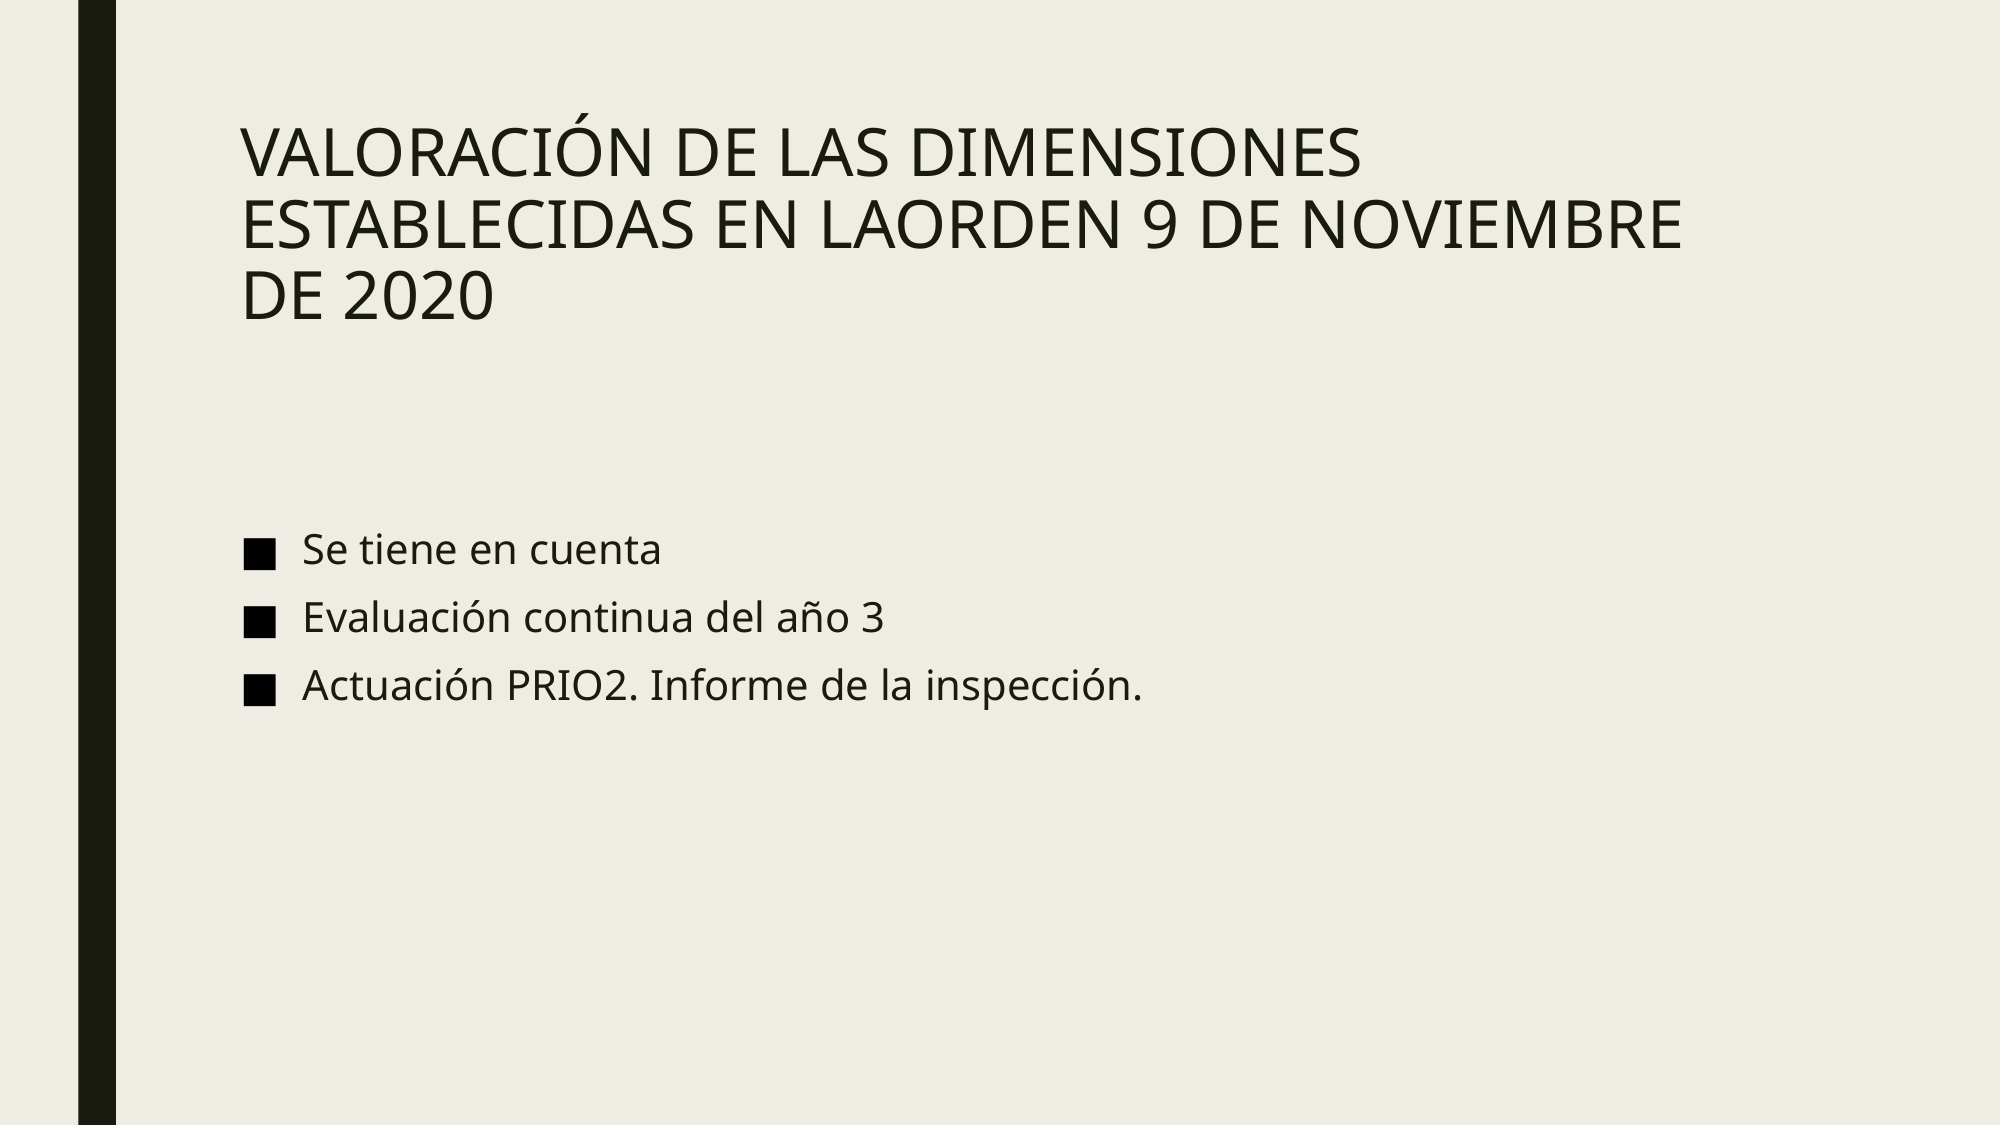

# VALORACIÓN DE LAS DIMENSIONES ESTABLECIDAS EN LAORDEN 9 DE NOVIEMBRE DE 2020
Se tiene en cuenta
Evaluación continua del año 3
Actuación PRIO2. Informe de la inspección.